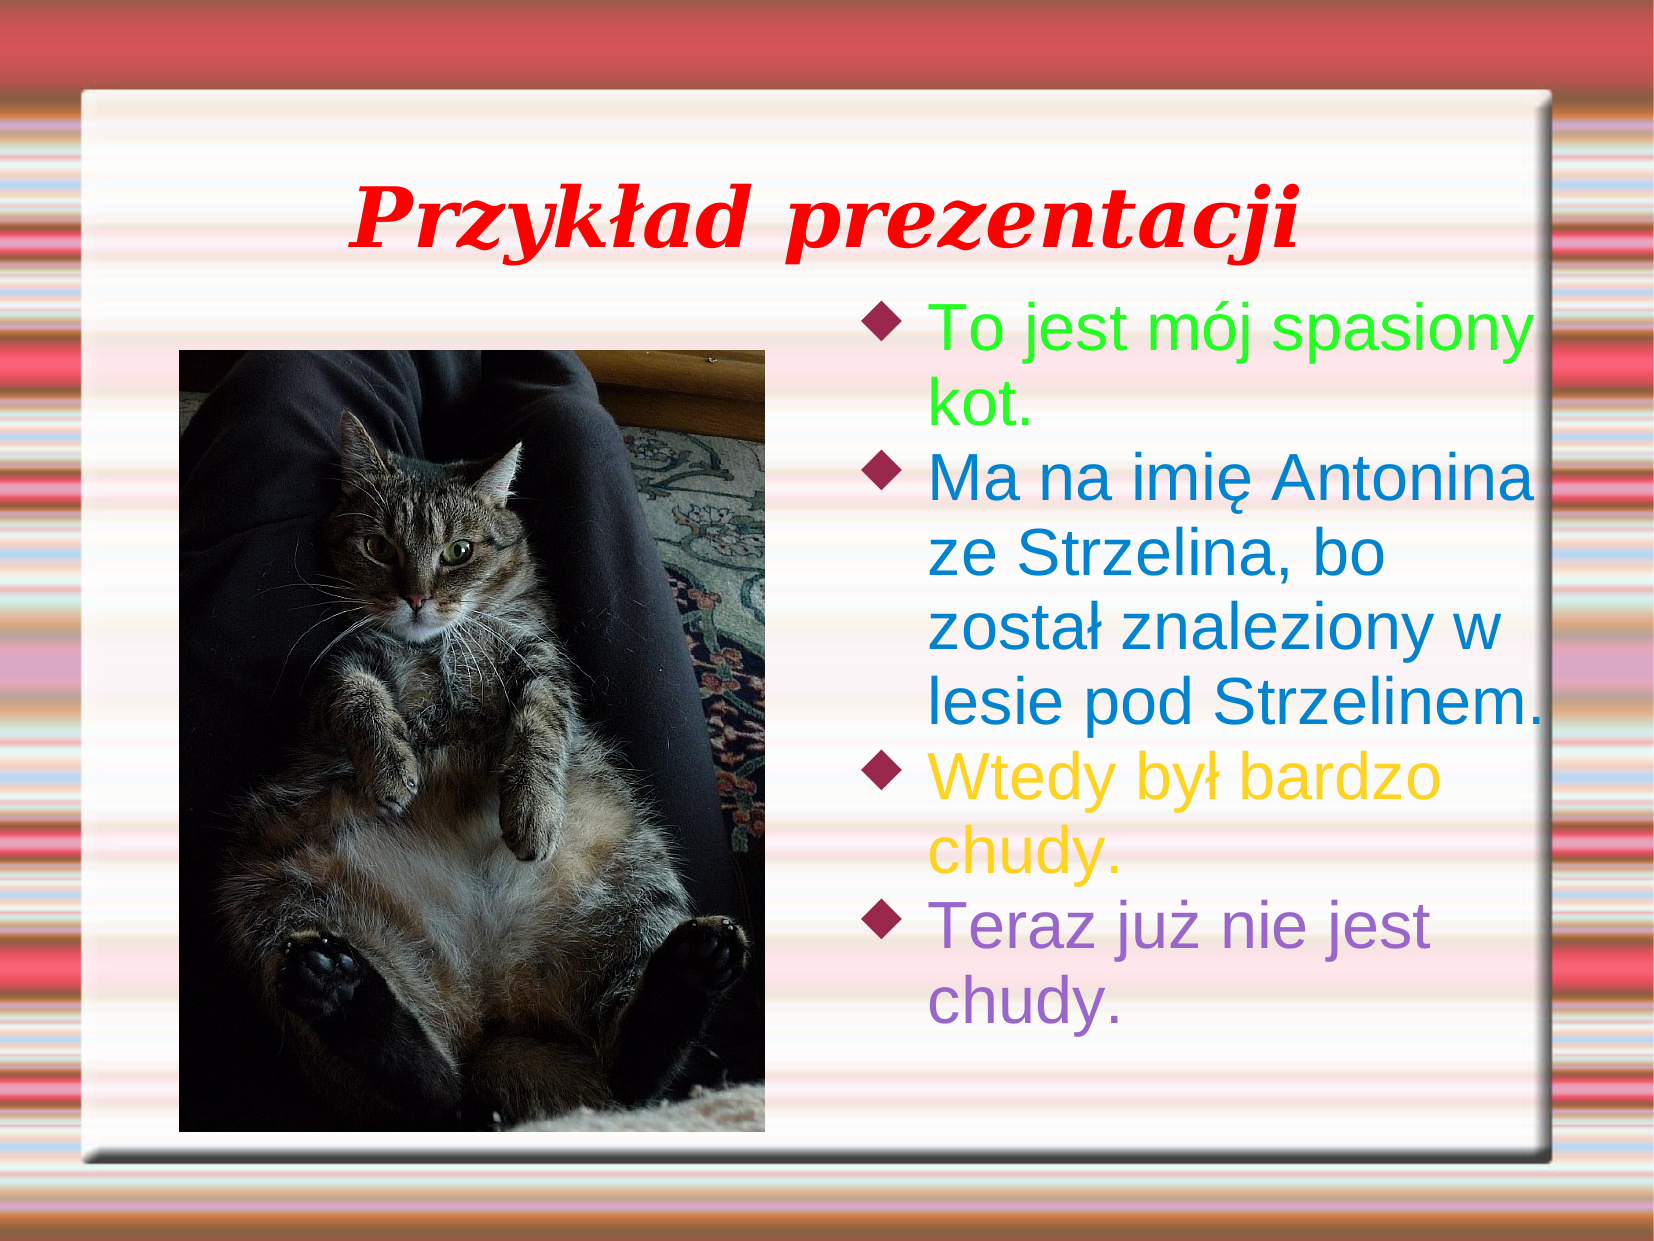

# Przykład prezentacji
To jest mój spasiony kot.
Ma na imię Antonina ze Strzelina, bo został znaleziony w lesie pod Strzelinem.
Wtedy był bardzo chudy.
Teraz już nie jest chudy.